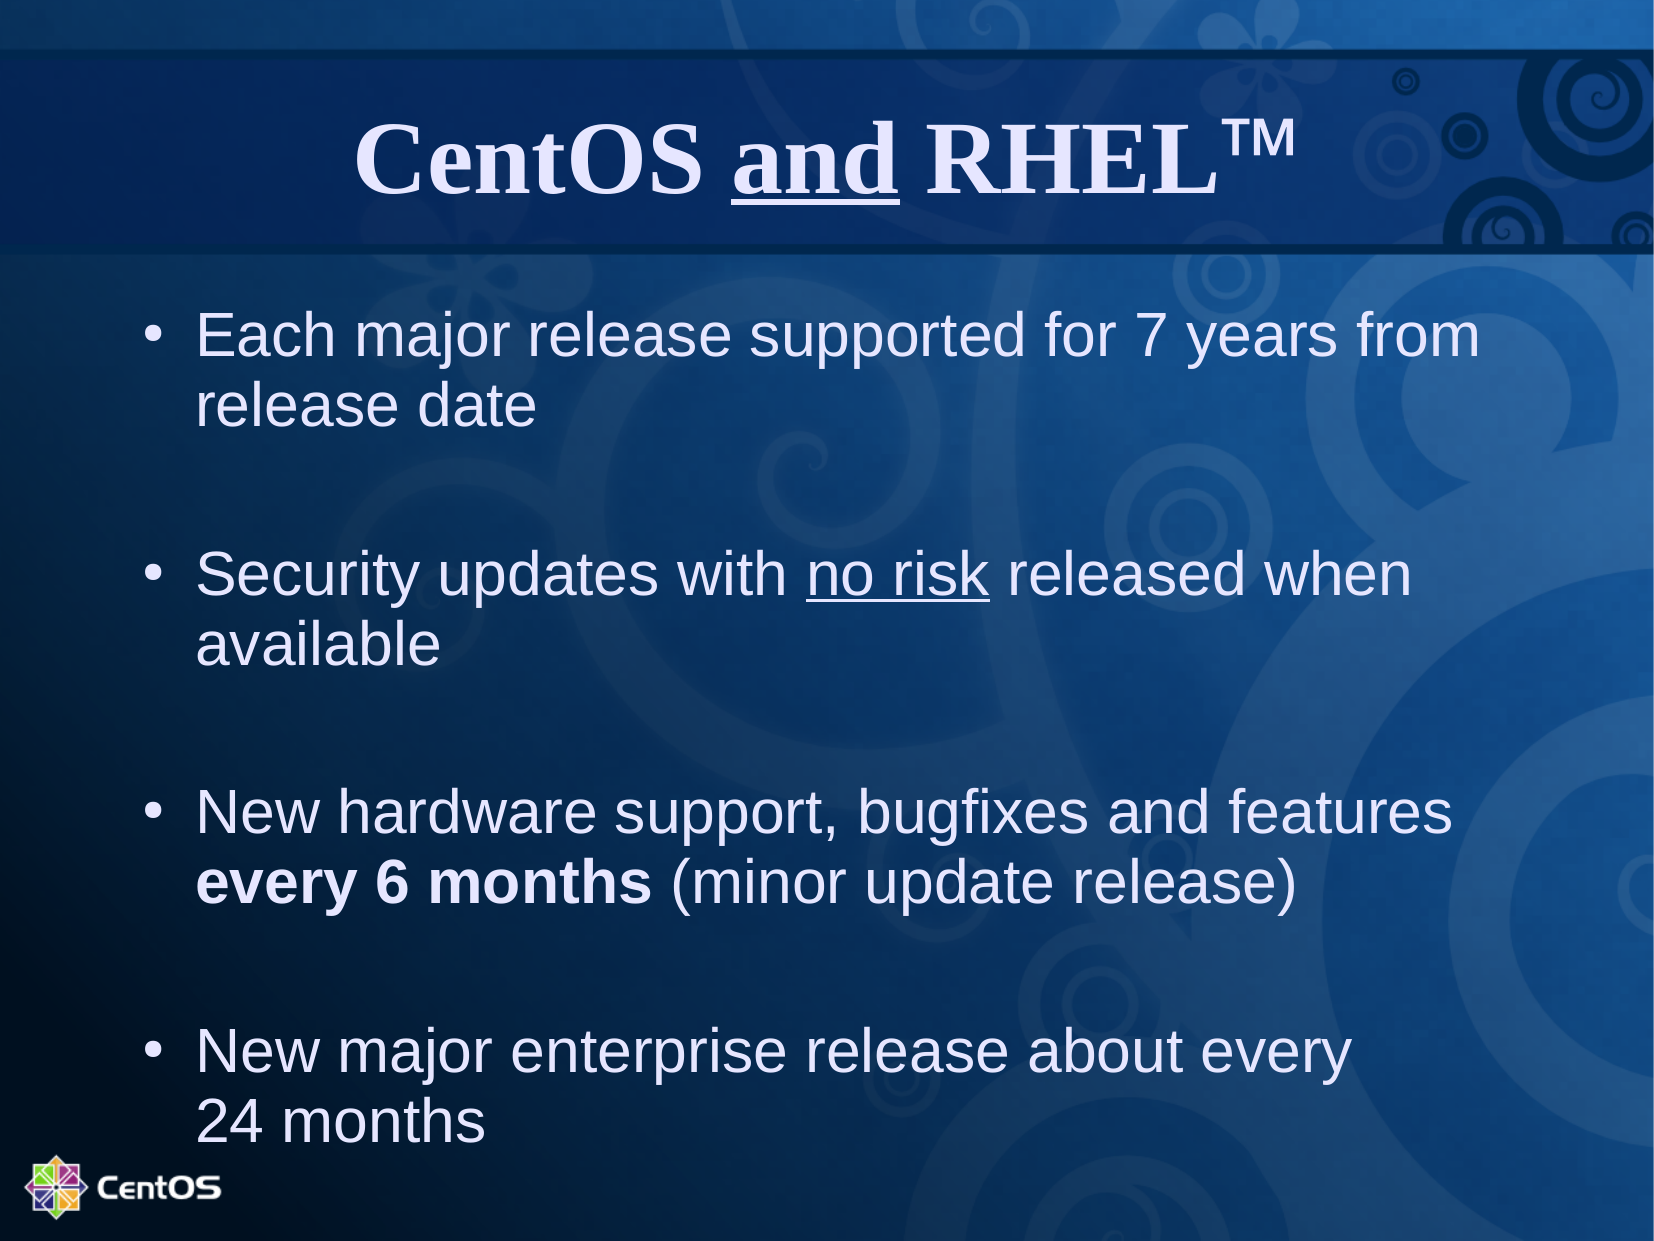

# CentOS and RHEL™
Each major release supported for 7 years from release date
Security updates with no risk released when available
New hardware support, bugfixes and features every 6 months (minor update release)
New major enterprise release about every
24 months